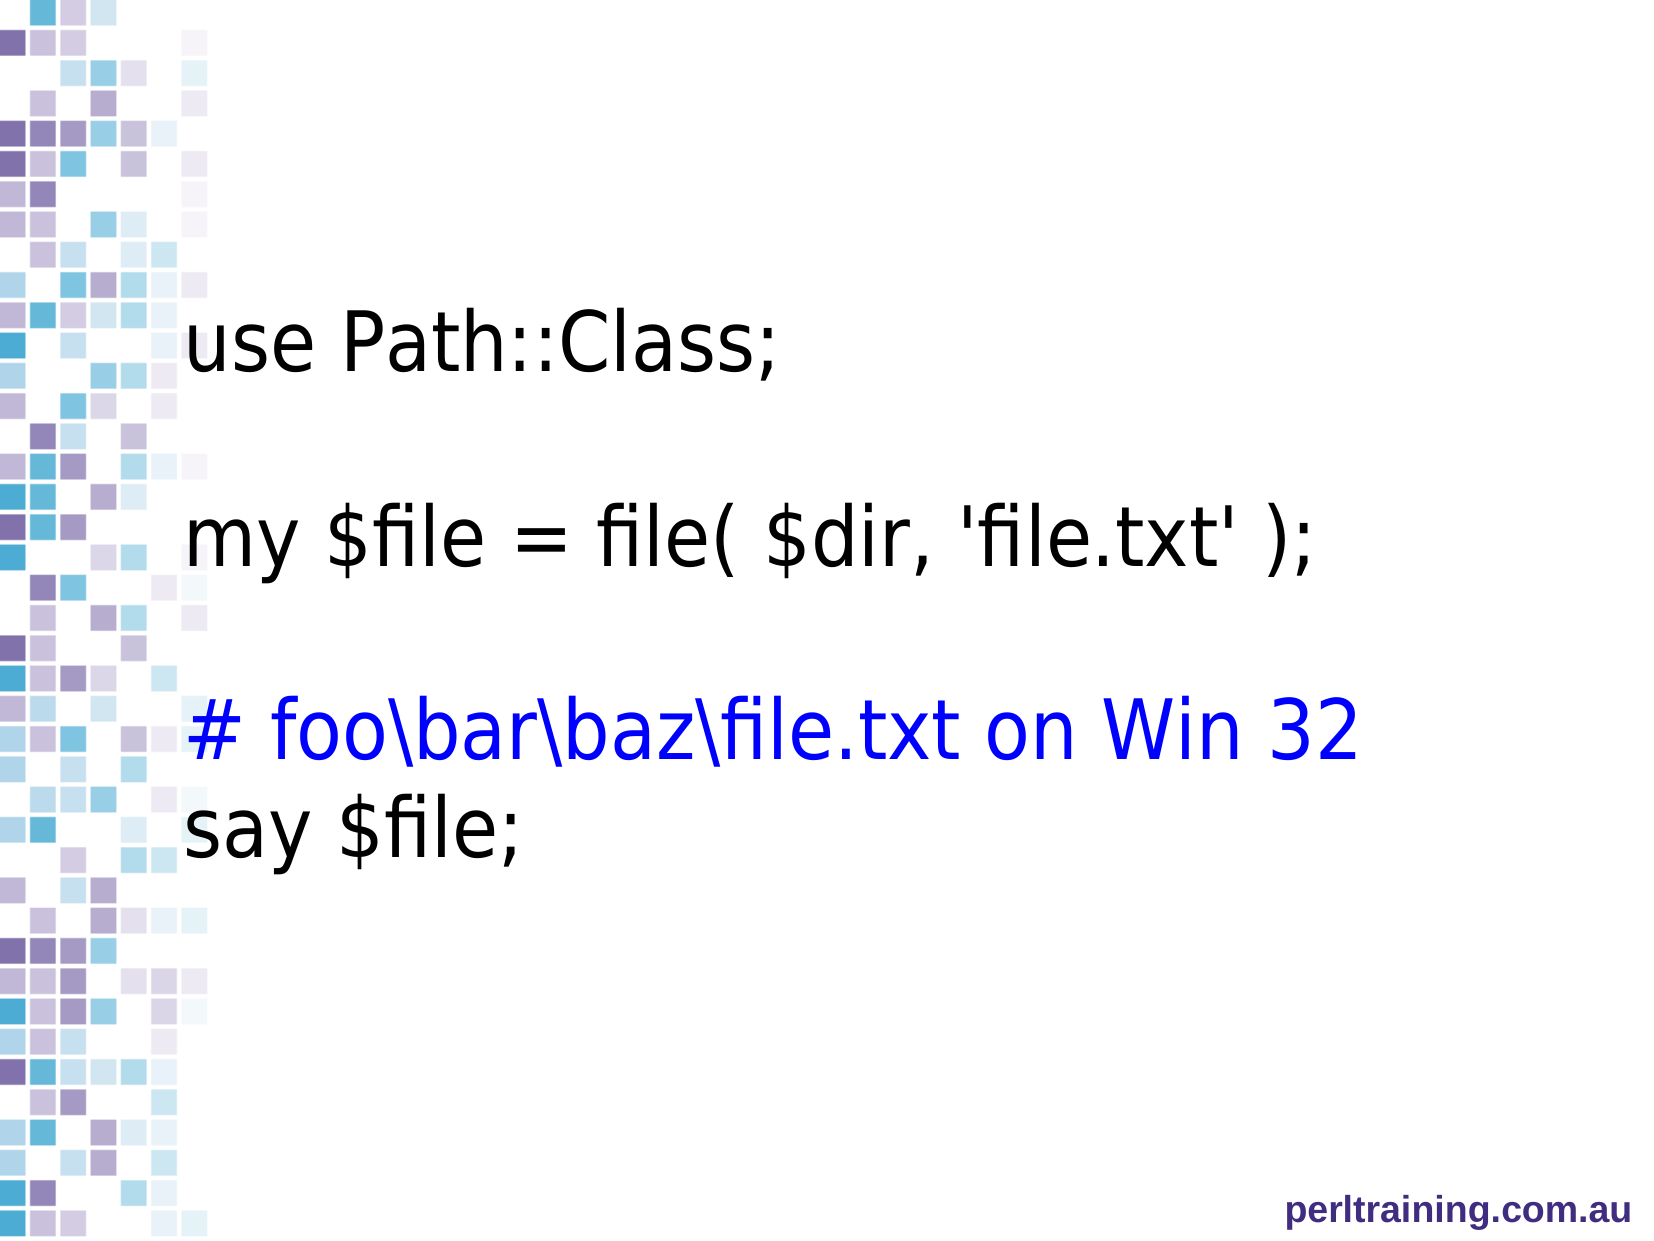

# use Path::Class; my $file = file( $dir, 'file.txt' ); # foo\bar\baz\file.txt on Win 32 say $file;